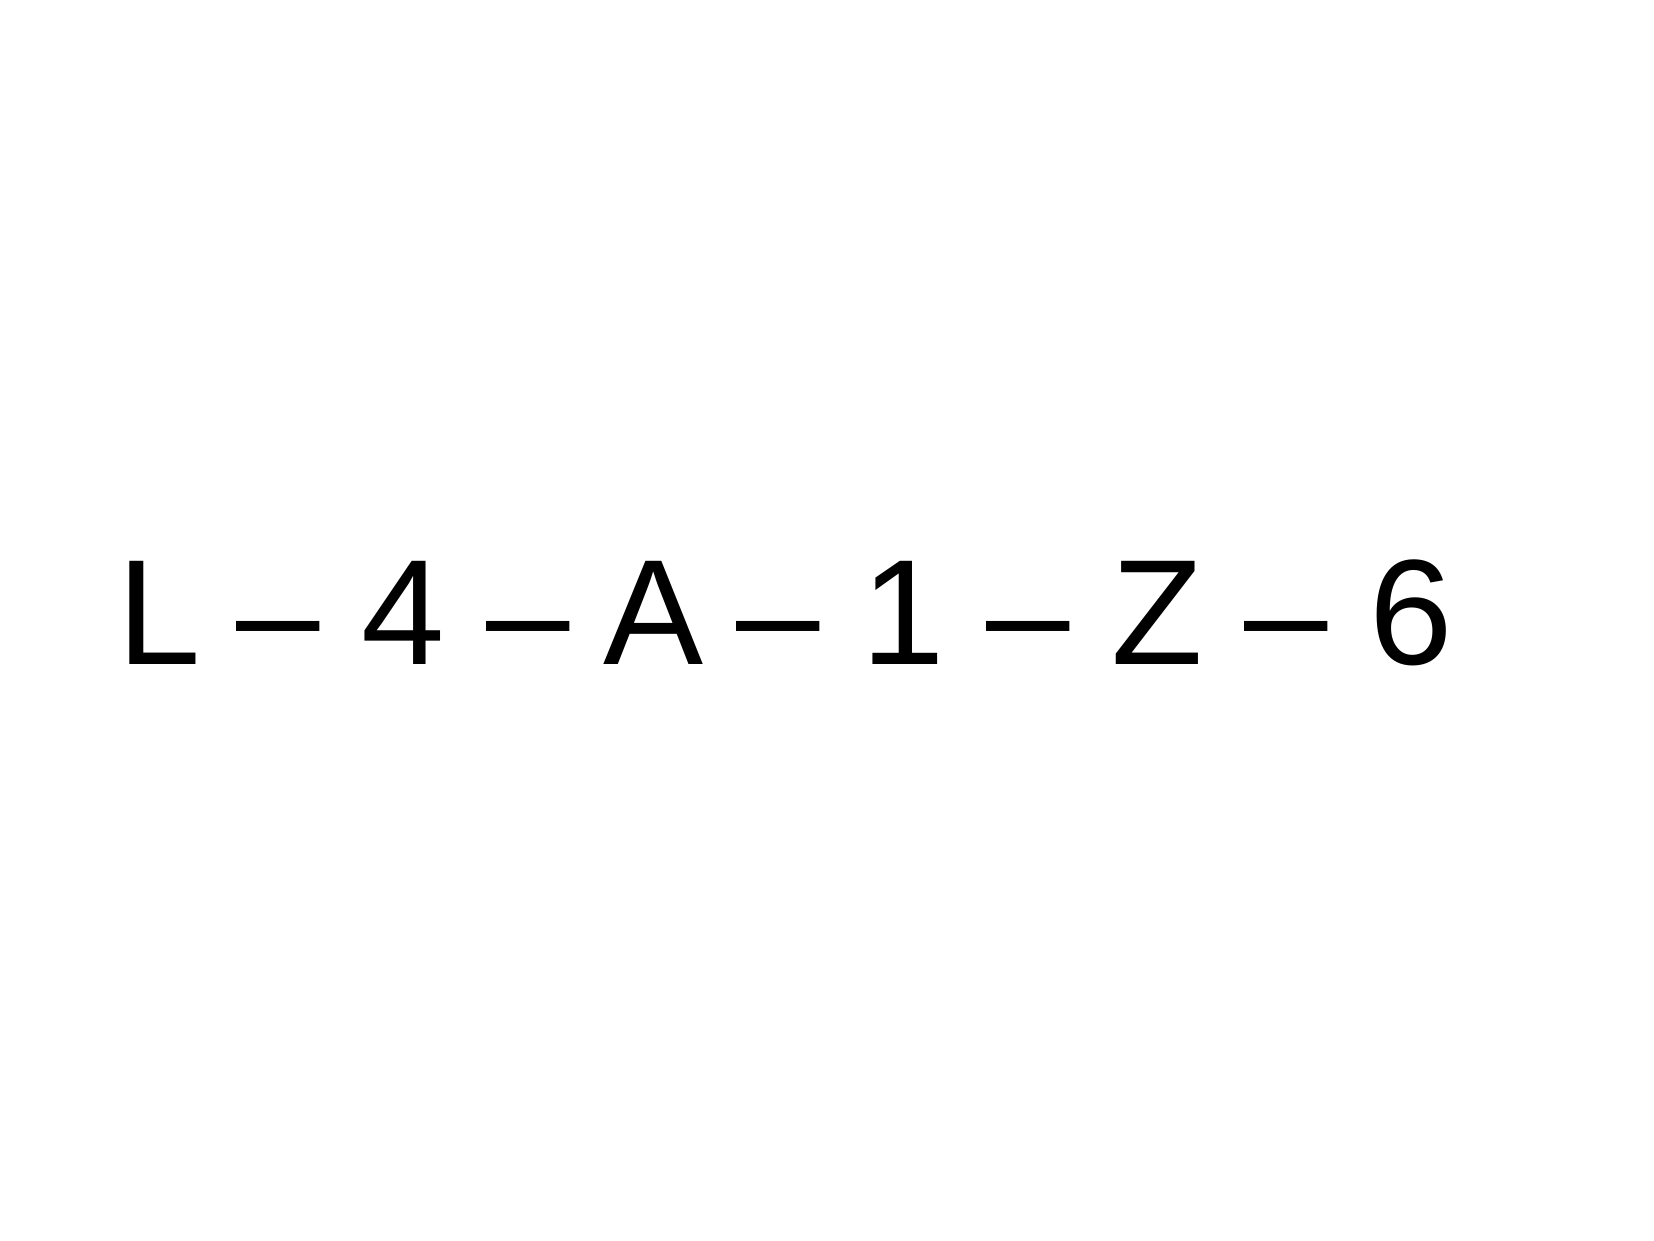

L – 4 – A – 1 – Z – 6